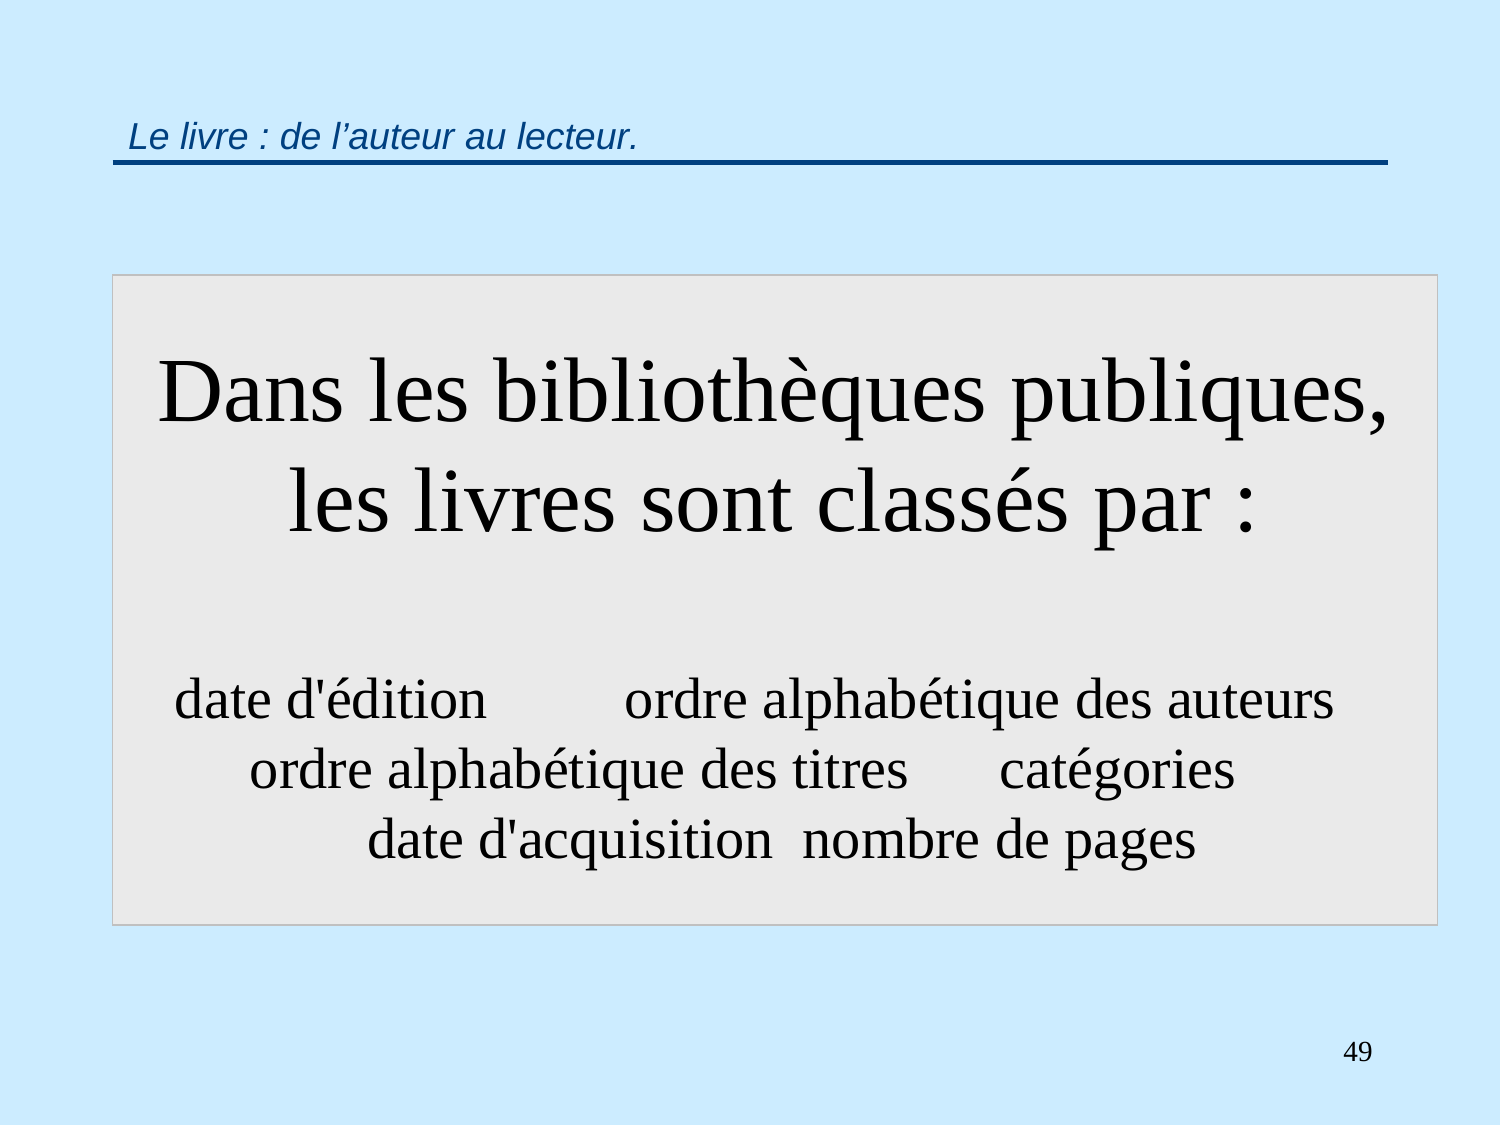

Le livre : de l’auteur au lecteur.
# Dans les bibliothèques publiques, les livres sont classés par : date d'édition	ordre alphabétique des auteurs	ordre alphabétique des titres	catégories date d'acquisition	nombre de pages
49